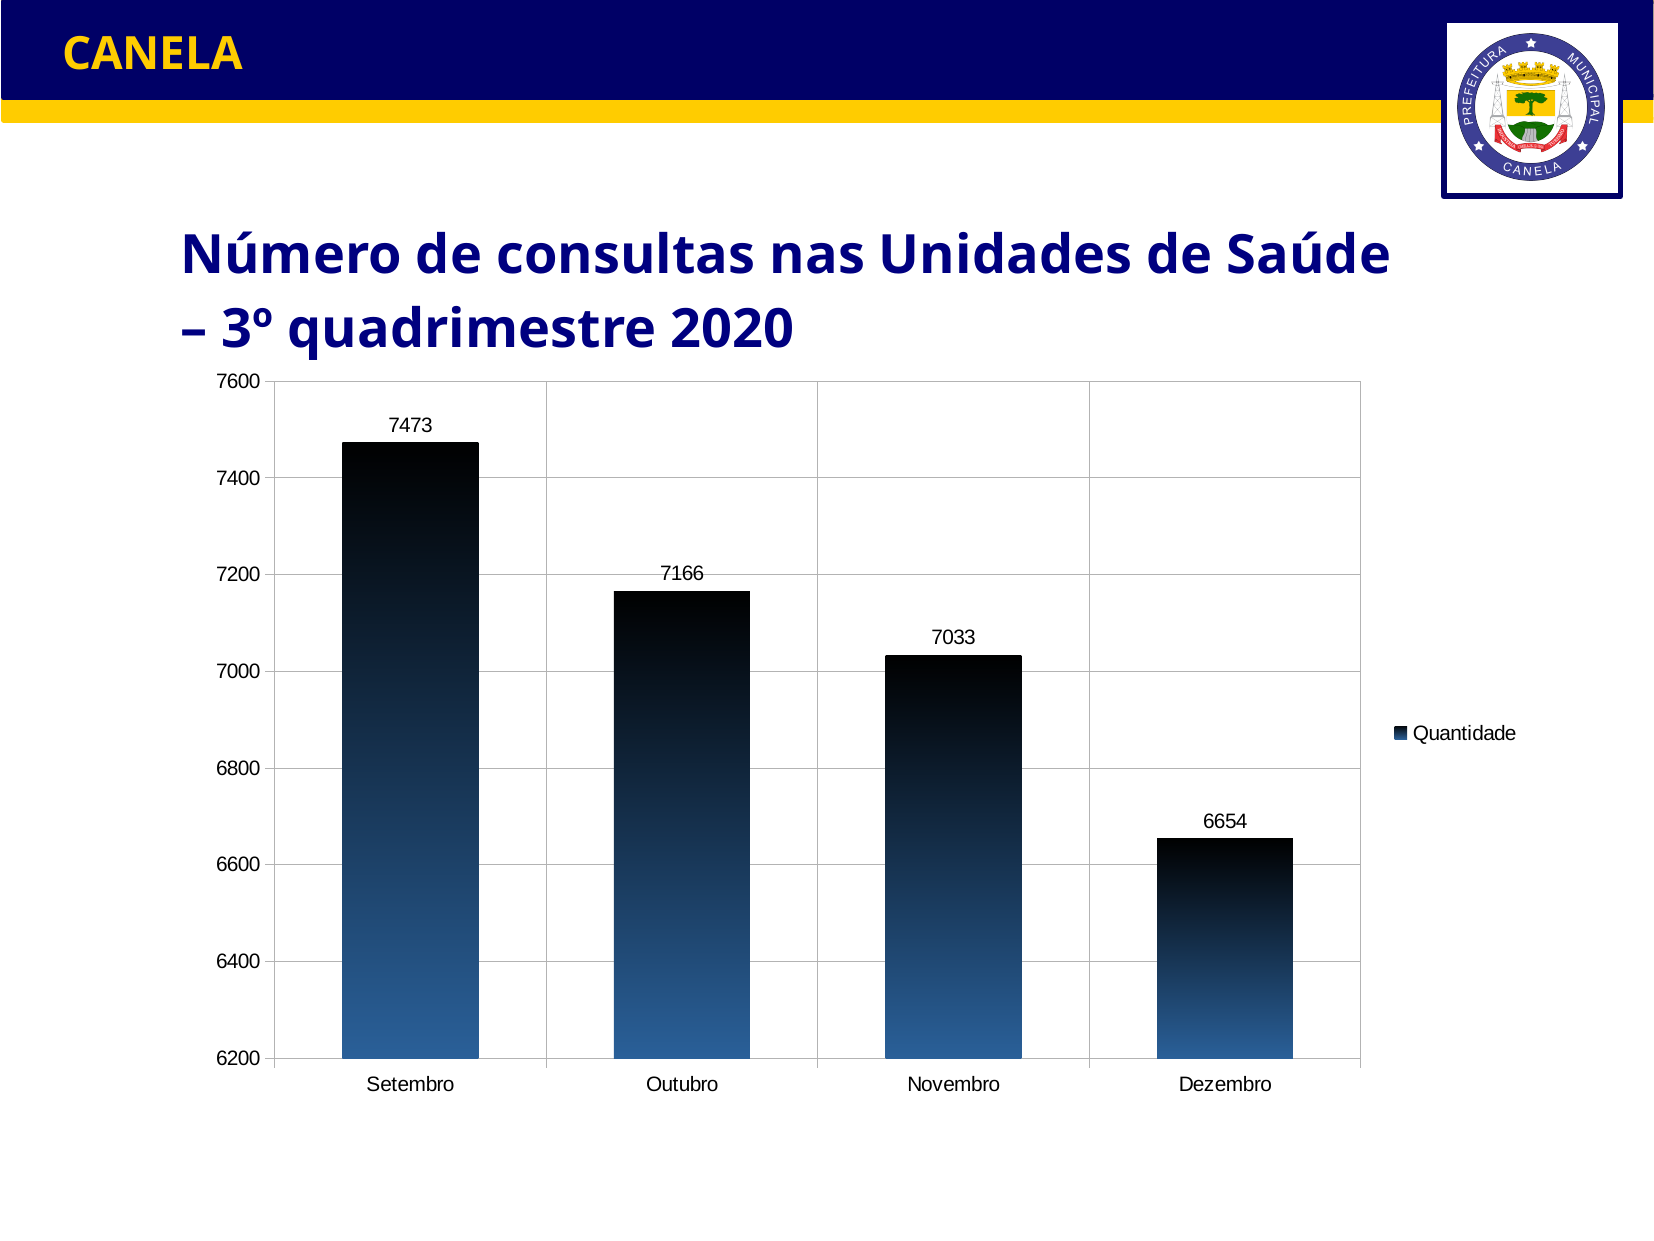

CANELA
CANELA
Número de consultas nas Unidades de Saúde – 3º quadrimestre 2020
### Chart
| Category | Quantidade |
|---|---|
| Setembro | 7473.0 |
| Outubro | 7166.0 |
| Novembro | 7033.0 |
| Dezembro | 6654.0 |